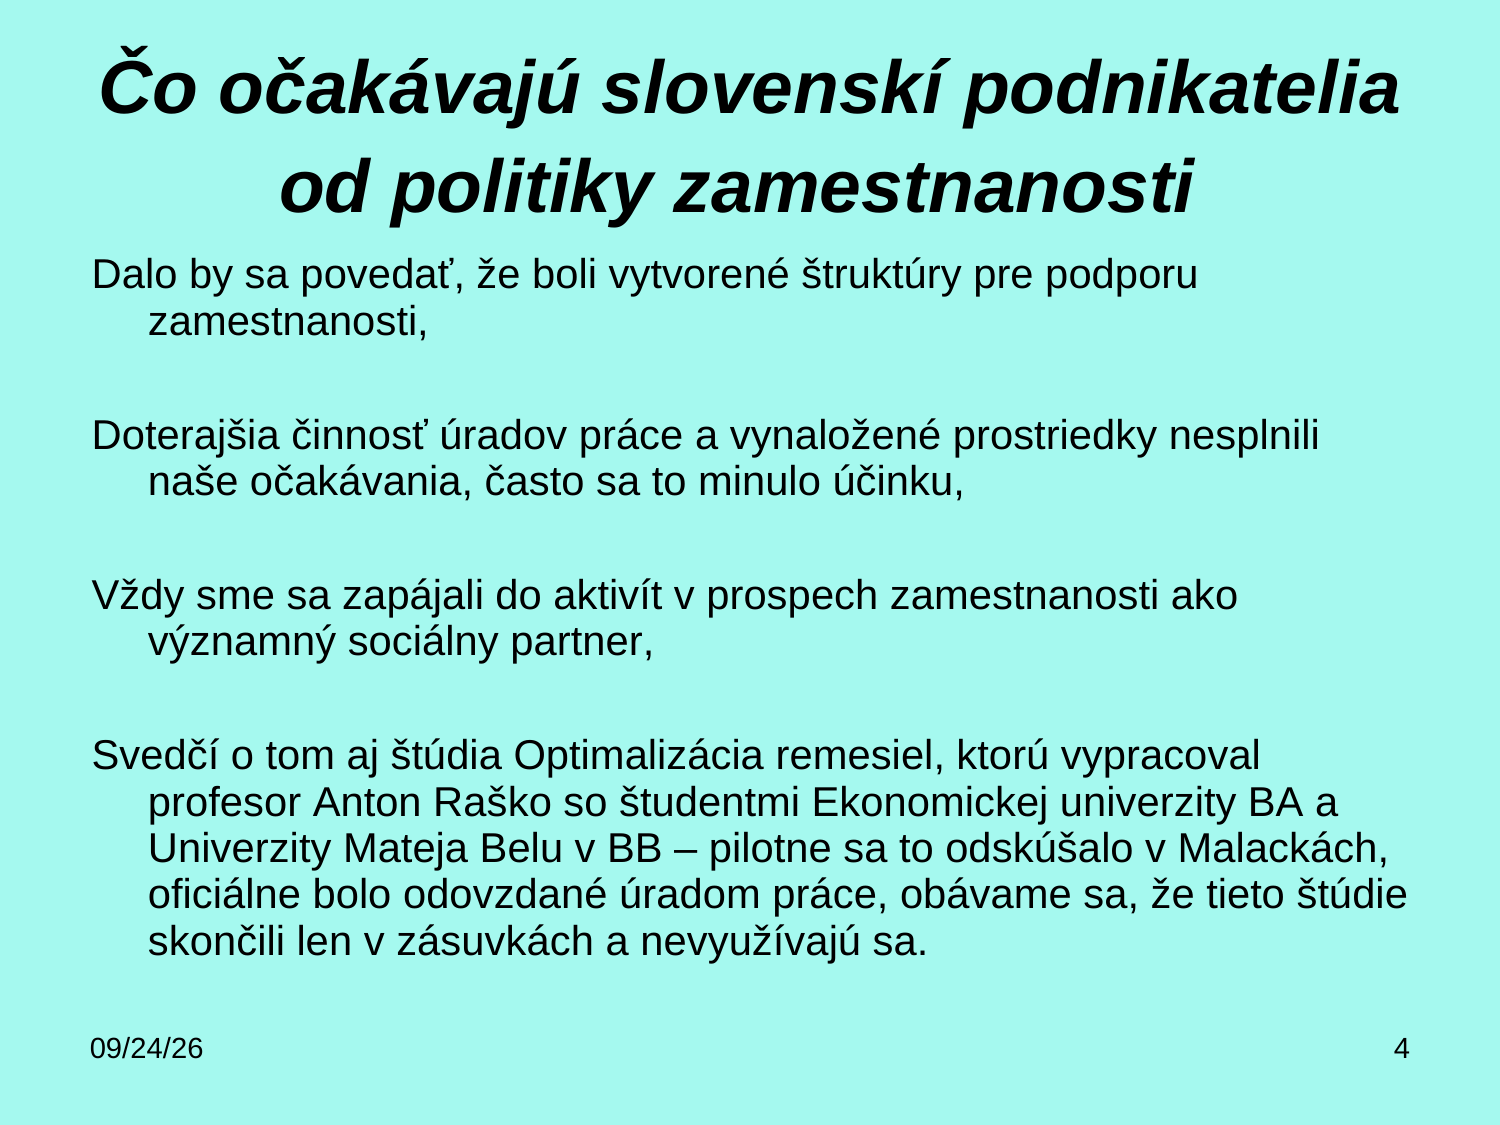

# Čo očakávajú slovenskí podnikatelia od politiky zamestnanosti
Dalo by sa povedať, že boli vytvorené štruktúry pre podporu zamestnanosti,
Doterajšia činnosť úradov práce a vynaložené prostriedky nesplnili naše očakávania, často sa to minulo účinku,
Vždy sme sa zapájali do aktivít v prospech zamestnanosti ako významný sociálny partner,
Svedčí o tom aj štúdia Optimalizácia remesiel, ktorú vypracoval profesor Anton Raško so študentmi Ekonomickej univerzity BA a Univerzity Mateja Belu v BB – pilotne sa to odskúšalo v Malackách, oficiálne bolo odovzdané úradom práce, obávame sa, že tieto štúdie skončili len v zásuvkách a nevyužívajú sa.
4